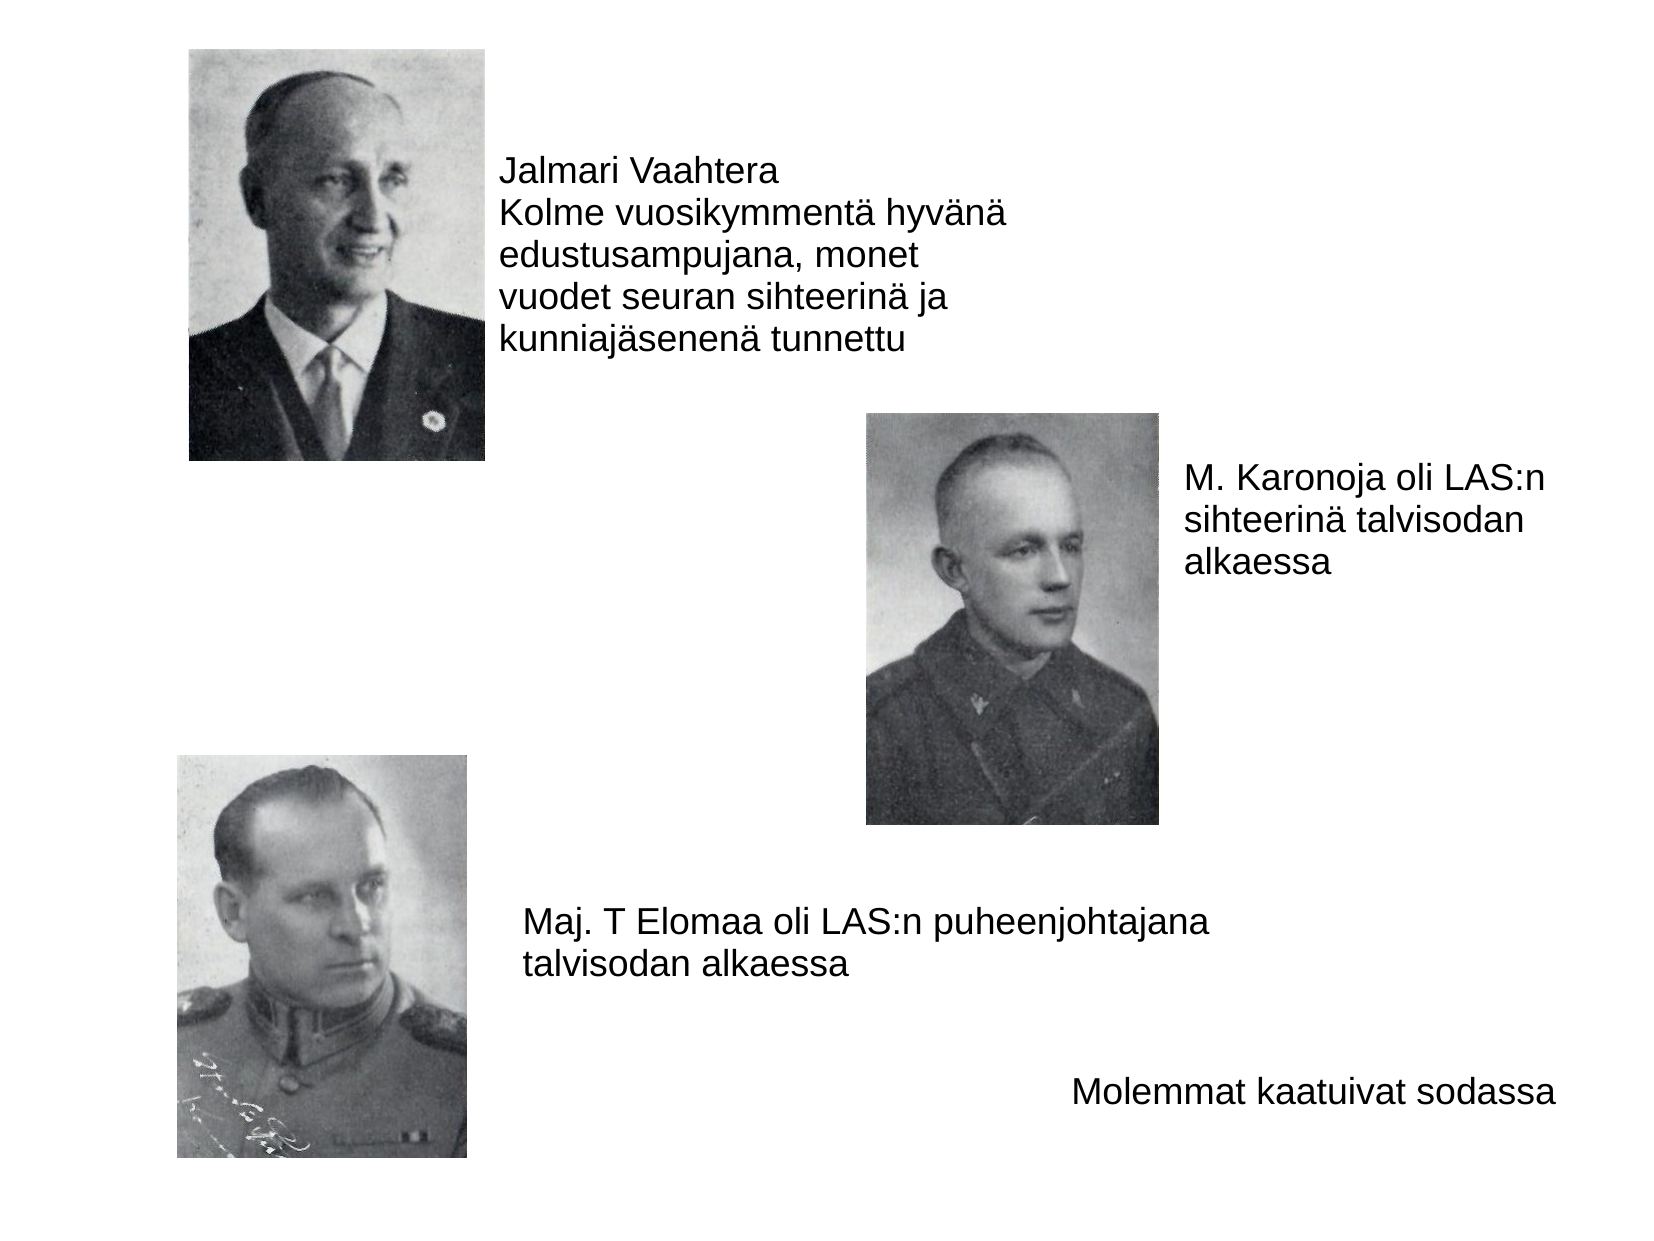

#
Jalmari Vaahtera
Kolme vuosikymmentä hyvänä edustusampujana, monet vuodet seuran sihteerinä ja kunniajäsenenä tunnettu
M. Karonoja oli LAS:n sihteerinä talvisodan alkaessa
Maj. T Elomaa oli LAS:n puheenjohtajana
talvisodan alkaessa
Molemmat kaatuivat sodassa